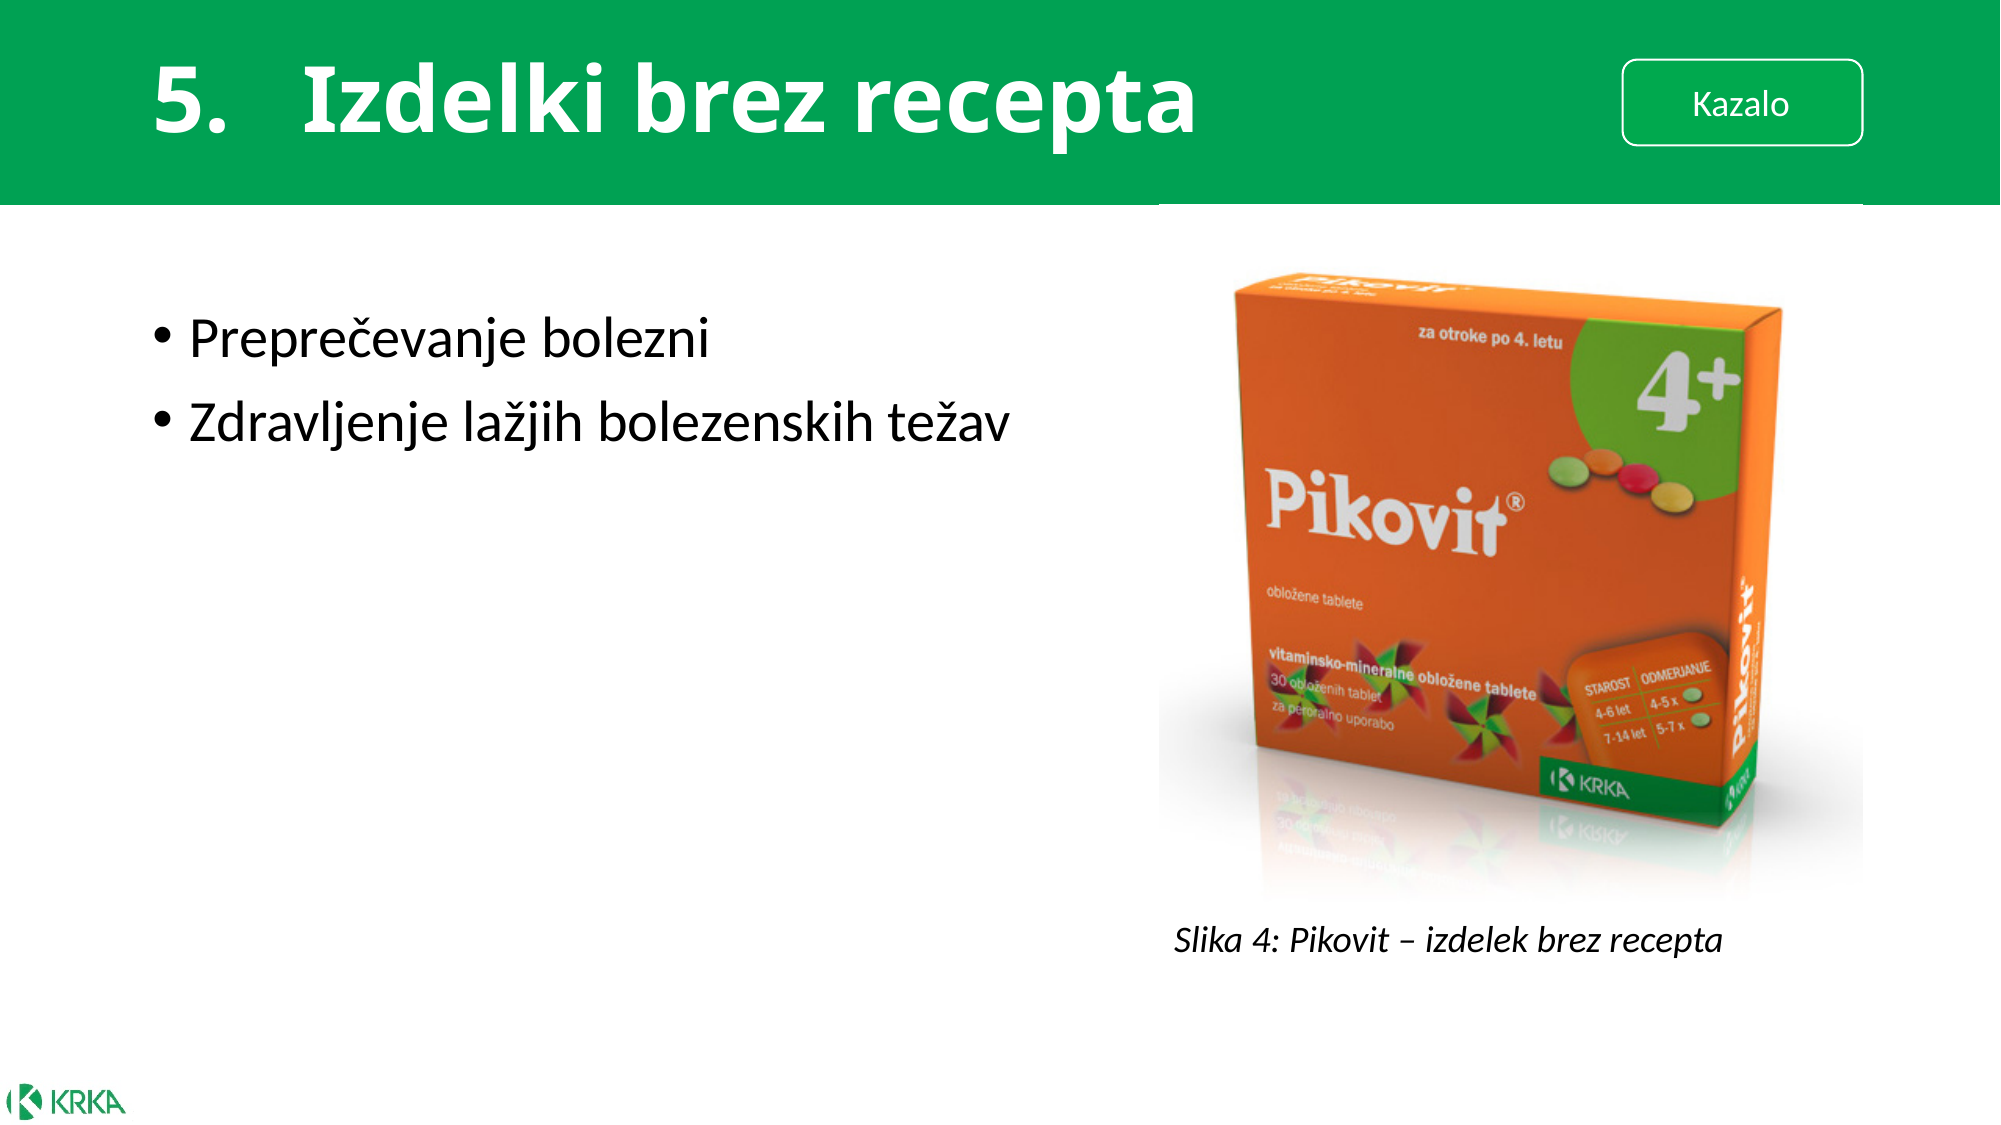

# 5.	Izdelki brez recepta
Preprečevanje bolezni
Zdravljenje lažjih bolezenskih težav
Slika 4: Pikovit – izdelek brez recepta